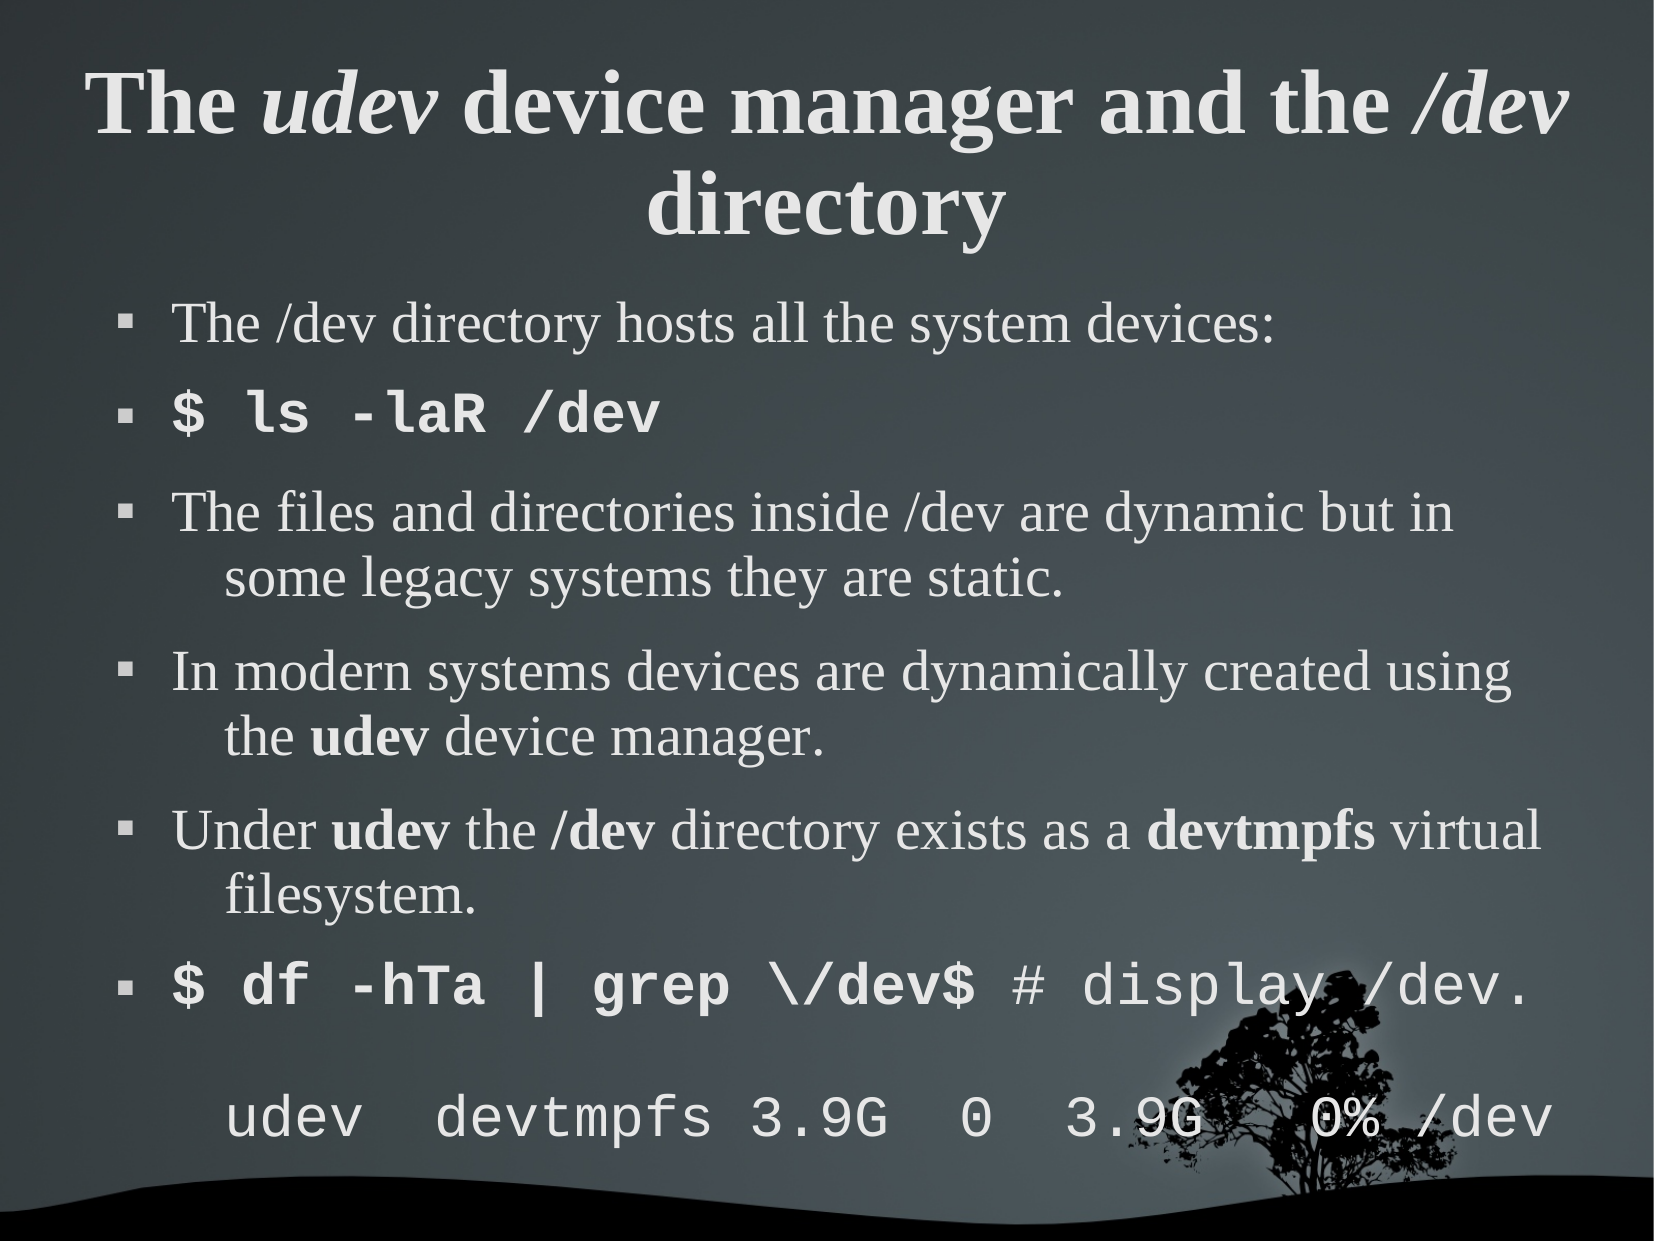

# The udev device manager and the /dev directory
The /dev directory hosts all the system devices:
$ ls -laR /dev
The files and directories inside /dev are dynamic but in some legacy systems they are static.
In modern systems devices are dynamically created using the udev device manager.
Under udev the /dev directory exists as a devtmpfs virtual filesystem.
$ df -hTa | grep \/dev$ # display /dev.
udev devtmpfs 3.9G 0 3.9G 0% /dev